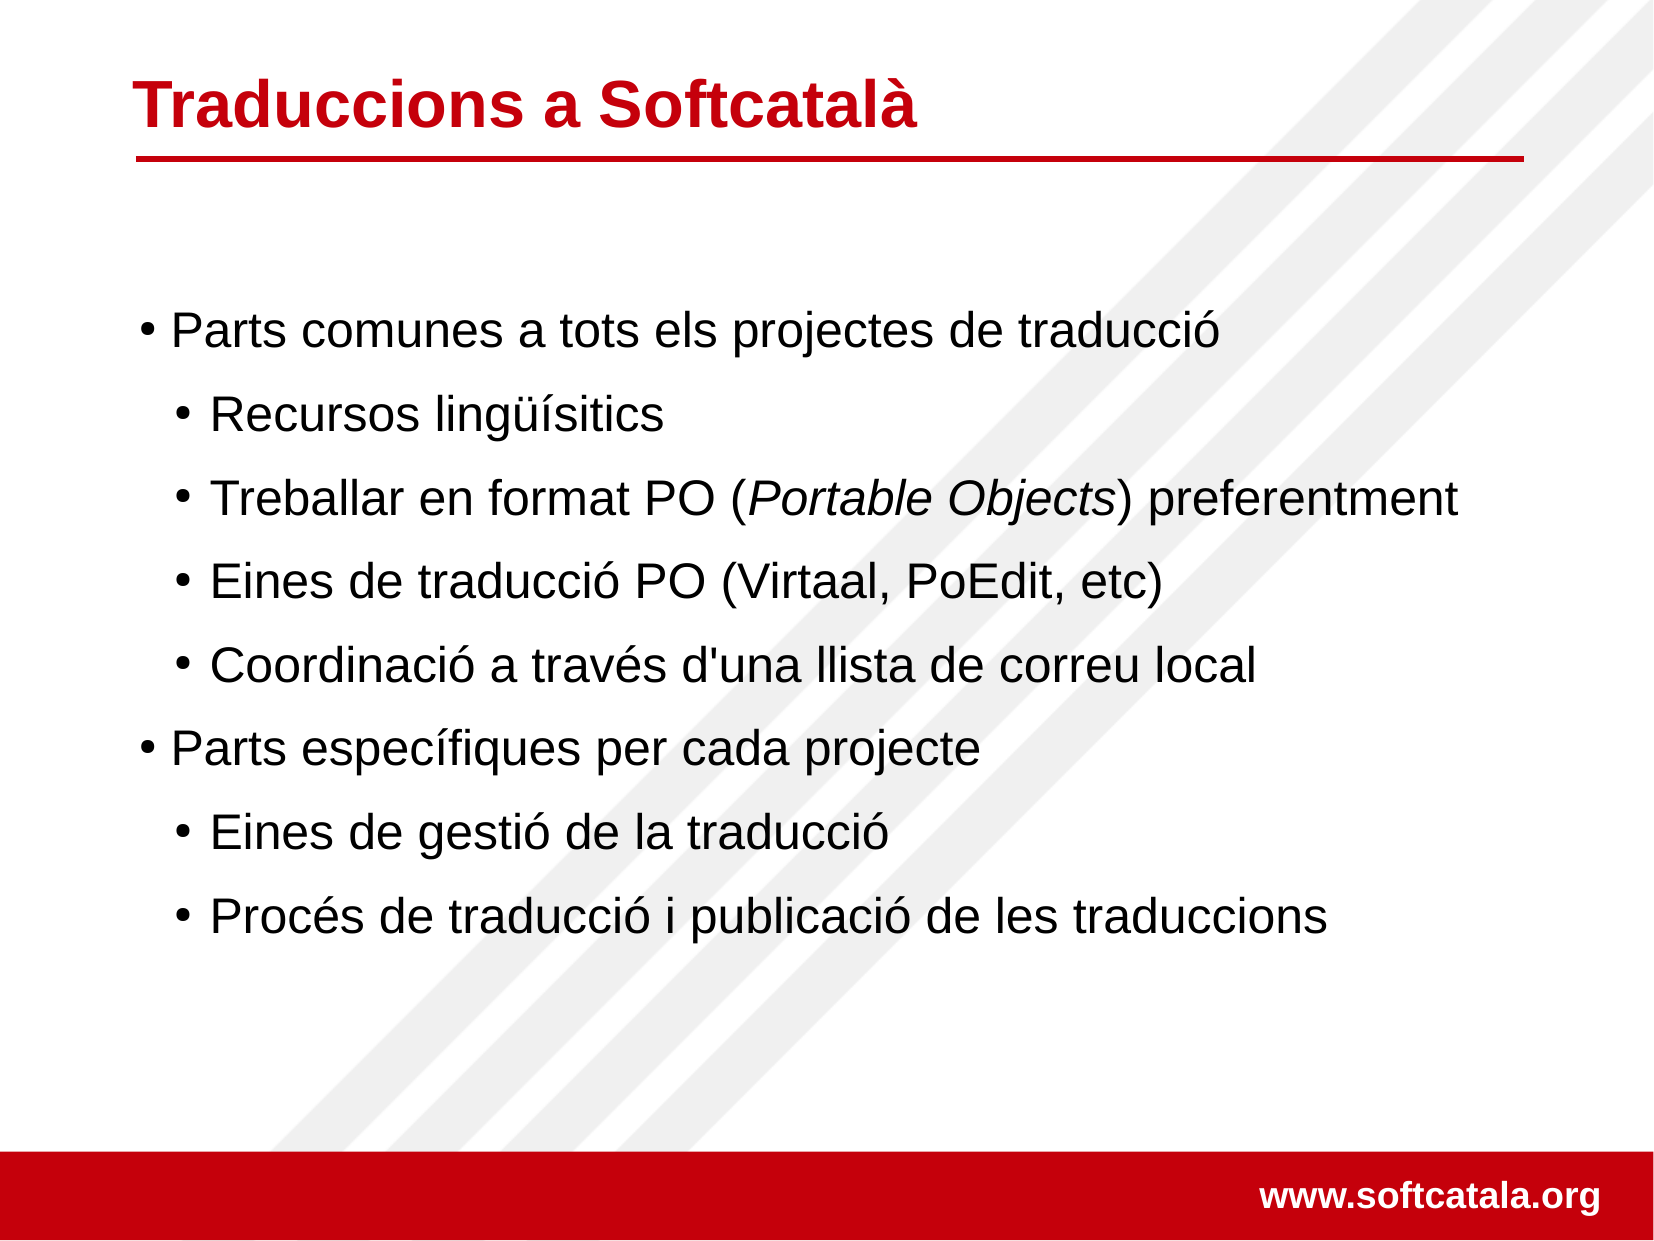

Traduccions a Softcatalà
 Parts comunes a tots els projectes de traducció
Recursos lingüísitics
Treballar en format PO (Portable Objects) preferentment
Eines de traducció PO (Virtaal, PoEdit, etc)
Coordinació a través d'una llista de correu local
 Parts específiques per cada projecte
Eines de gestió de la traducció
Procés de traducció i publicació de les traduccions
 www.softcatala.org